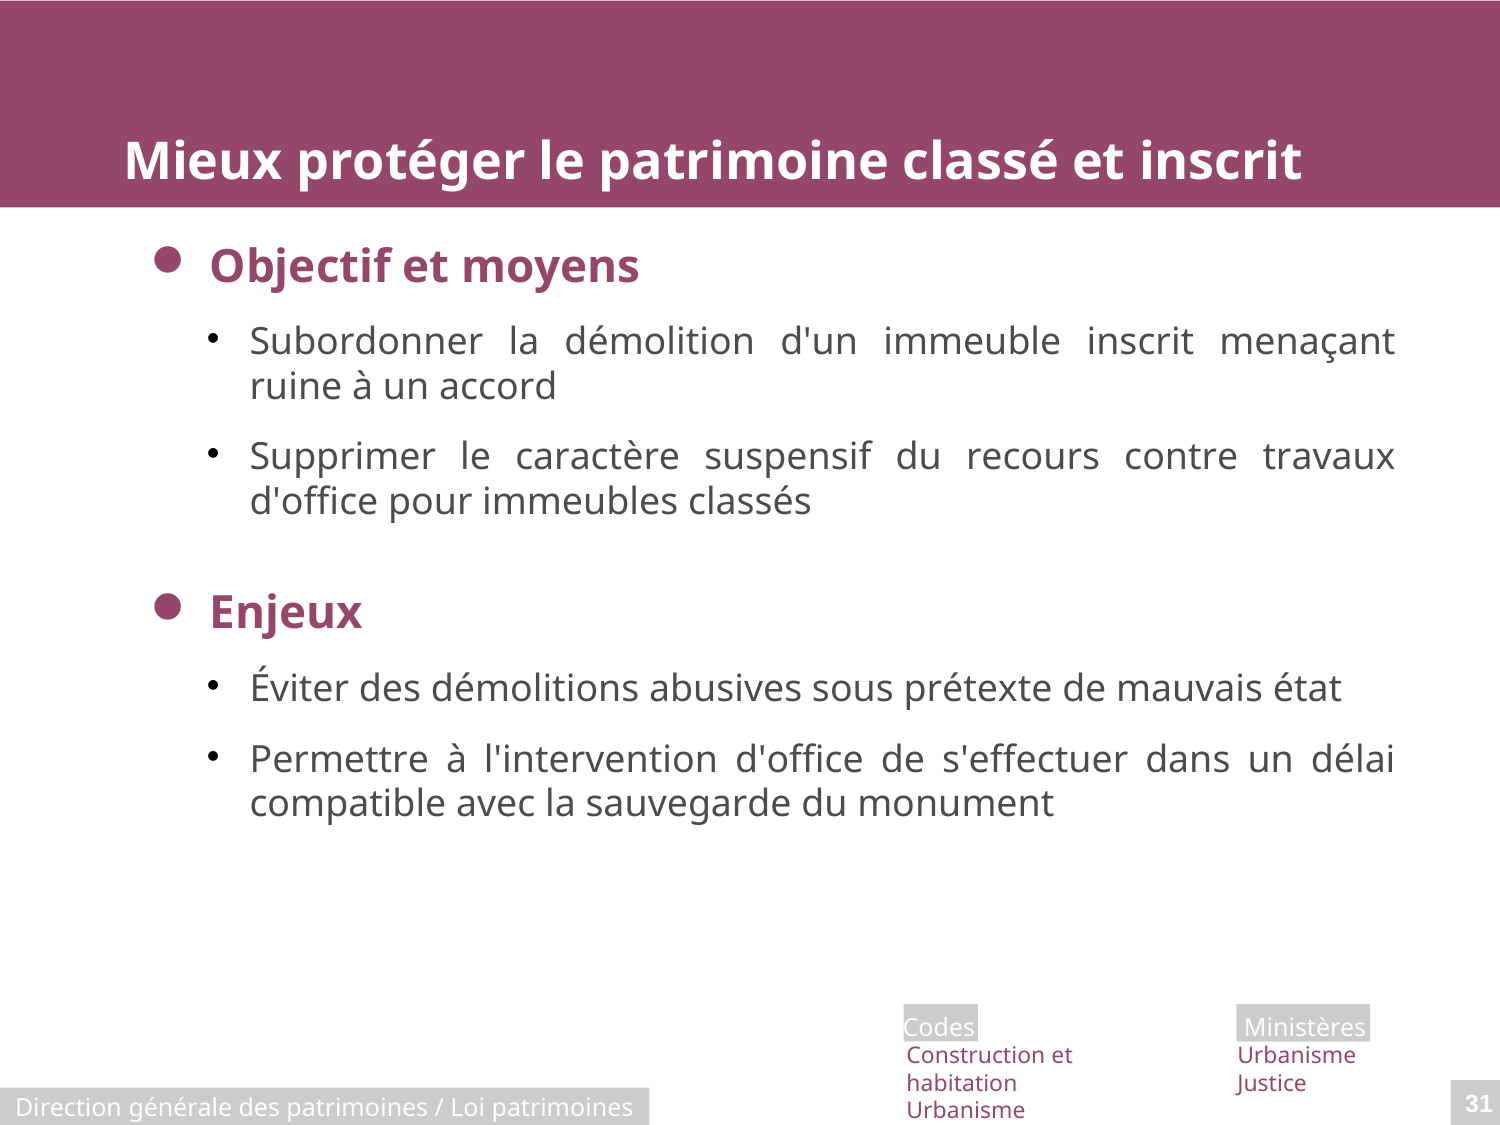

Mieux protéger le patrimoine classé et inscrit
# Objectif et moyens
Subordonner la démolition d'un immeuble inscrit menaçant ruine à un accord
Supprimer le caractère suspensif du recours contre travaux d'office pour immeubles classés
Enjeux
Éviter des démolitions abusives sous prétexte de mauvais état
Permettre à l'intervention d'office de s'effectuer dans un délai compatible avec la sauvegarde du monument
Codes
Ministères
Ministères
Construction et habitation
Urbanisme
Patrimoine
Urbanisme
Justice